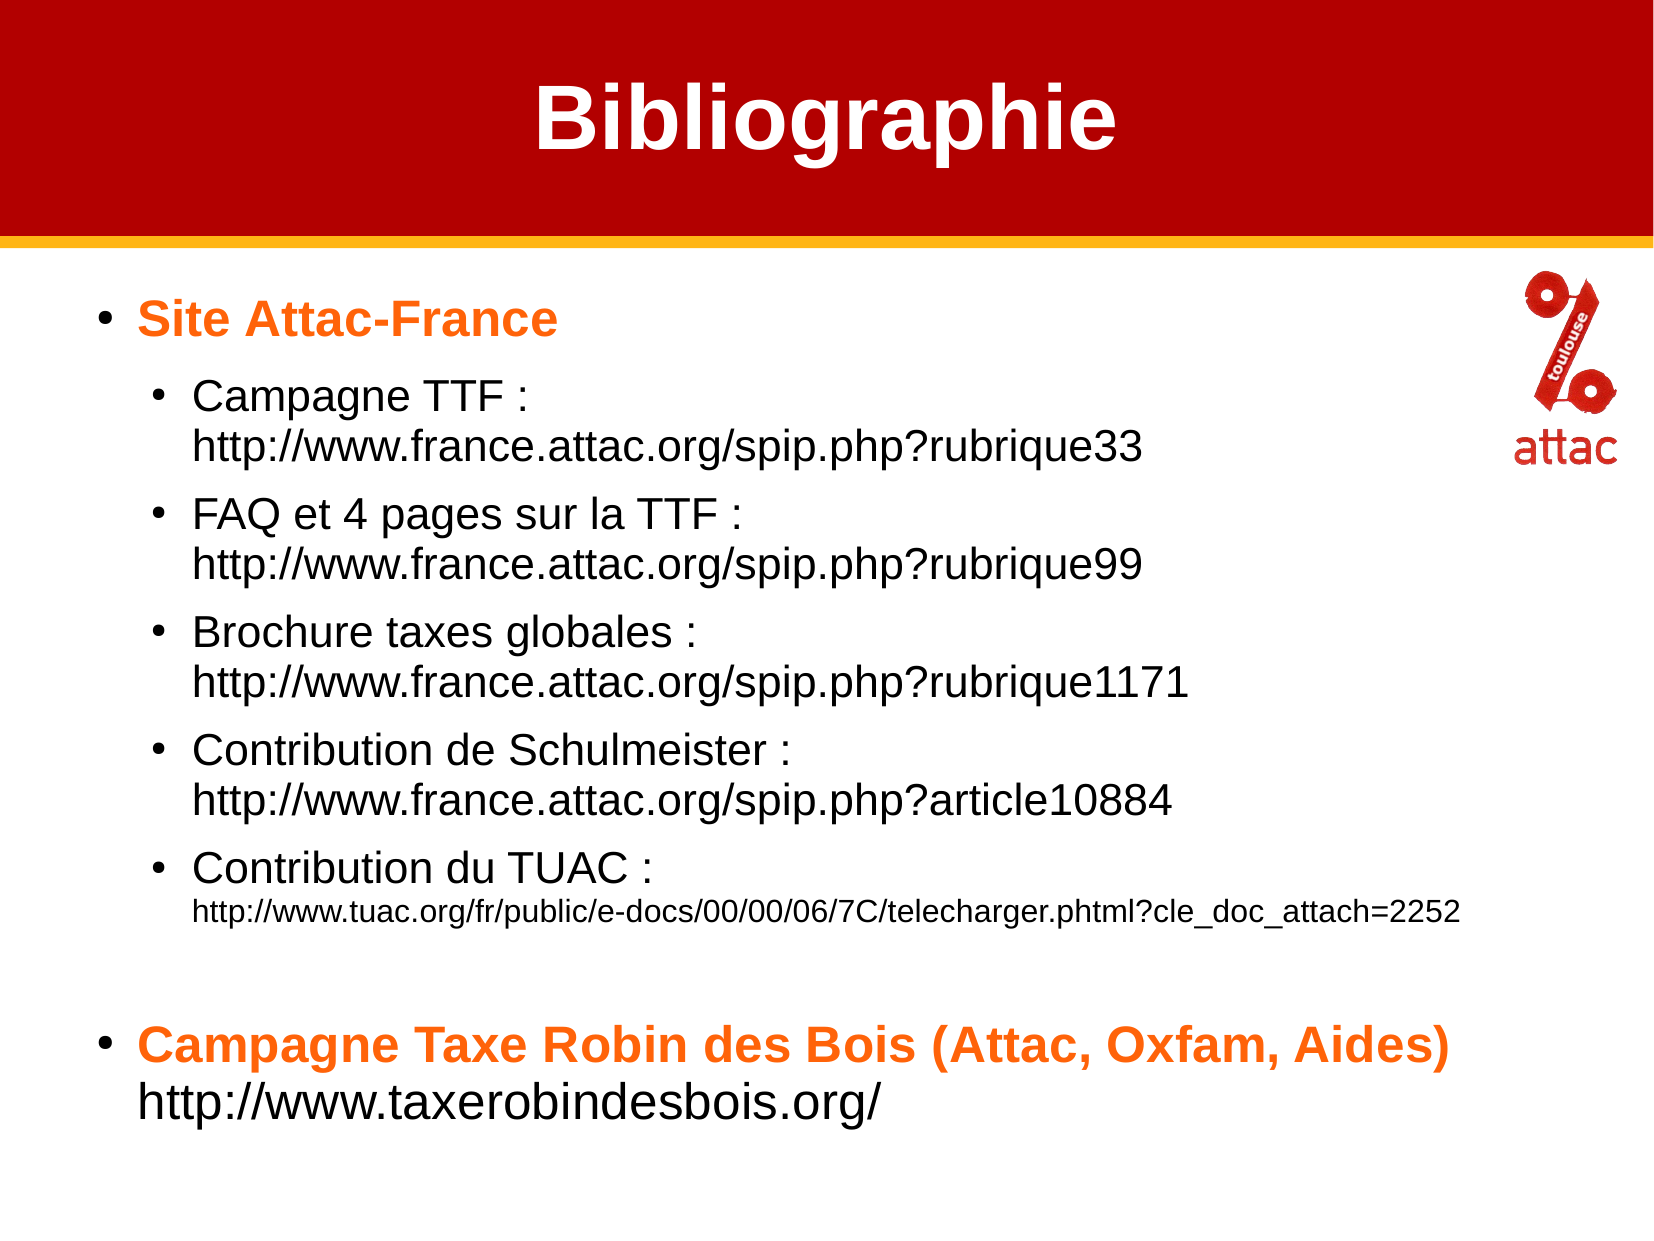

# Bibliographie
Site Attac-France
Campagne TTF :
http://www.france.attac.org/spip.php?rubrique33
FAQ et 4 pages sur la TTF :
http://www.france.attac.org/spip.php?rubrique99
Brochure taxes globales :
http://www.france.attac.org/spip.php?rubrique1171
Contribution de Schulmeister :
http://www.france.attac.org/spip.php?article10884
Contribution du TUAC :
http://www.tuac.org/fr/public/e-docs/00/00/06/7C/telecharger.phtml?cle_doc_attach=2252
Campagne Taxe Robin des Bois (Attac, Oxfam, Aides)
http://www.taxerobindesbois.org/